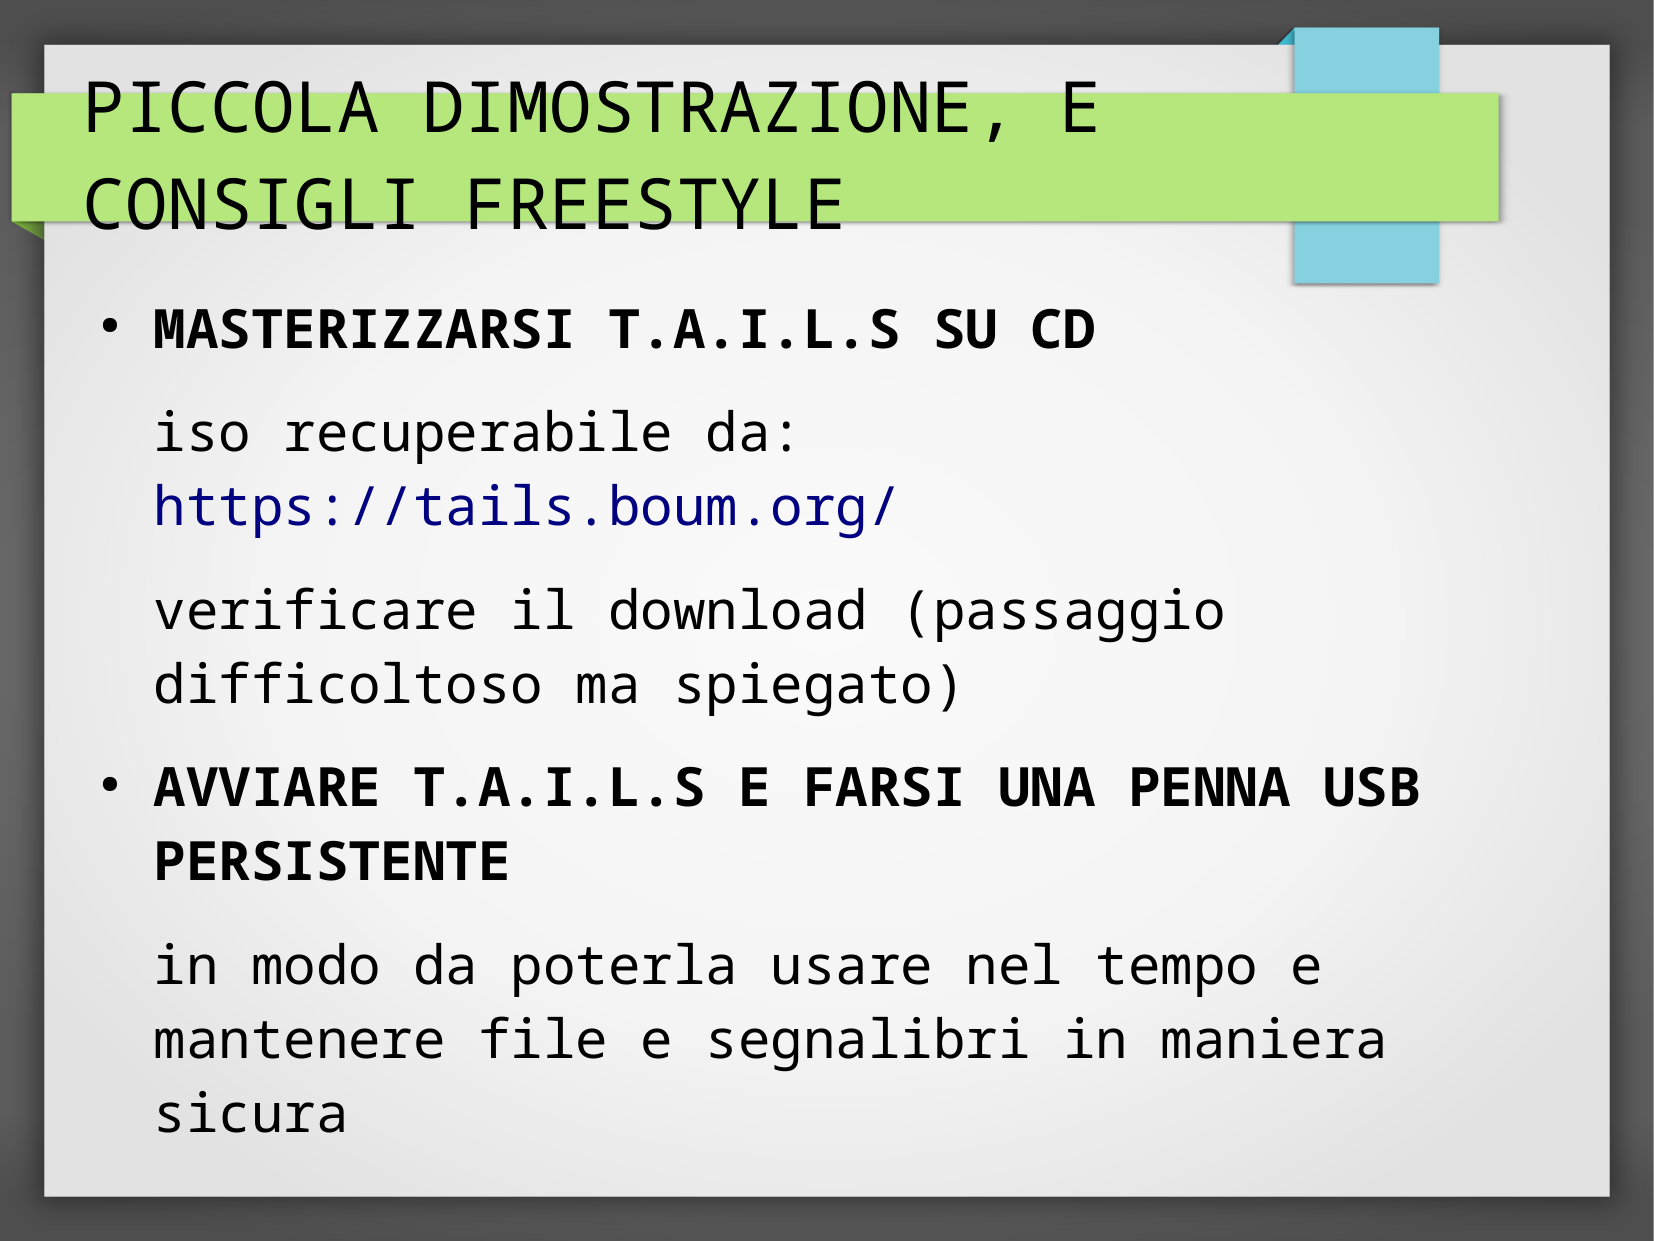

# PICCOLA DIMOSTRAZIONE, E CONSIGLI FREESTYLE
MASTERIZZARSI T.A.I.L.S SU CD
iso recuperabile da: https://tails.boum.org/‎
verificare il download (passaggio difficoltoso ma spiegato)
AVVIARE T.A.I.L.S E FARSI UNA PENNA USB PERSISTENTE
in modo da poterla usare nel tempo e mantenere file e segnalibri in maniera sicura